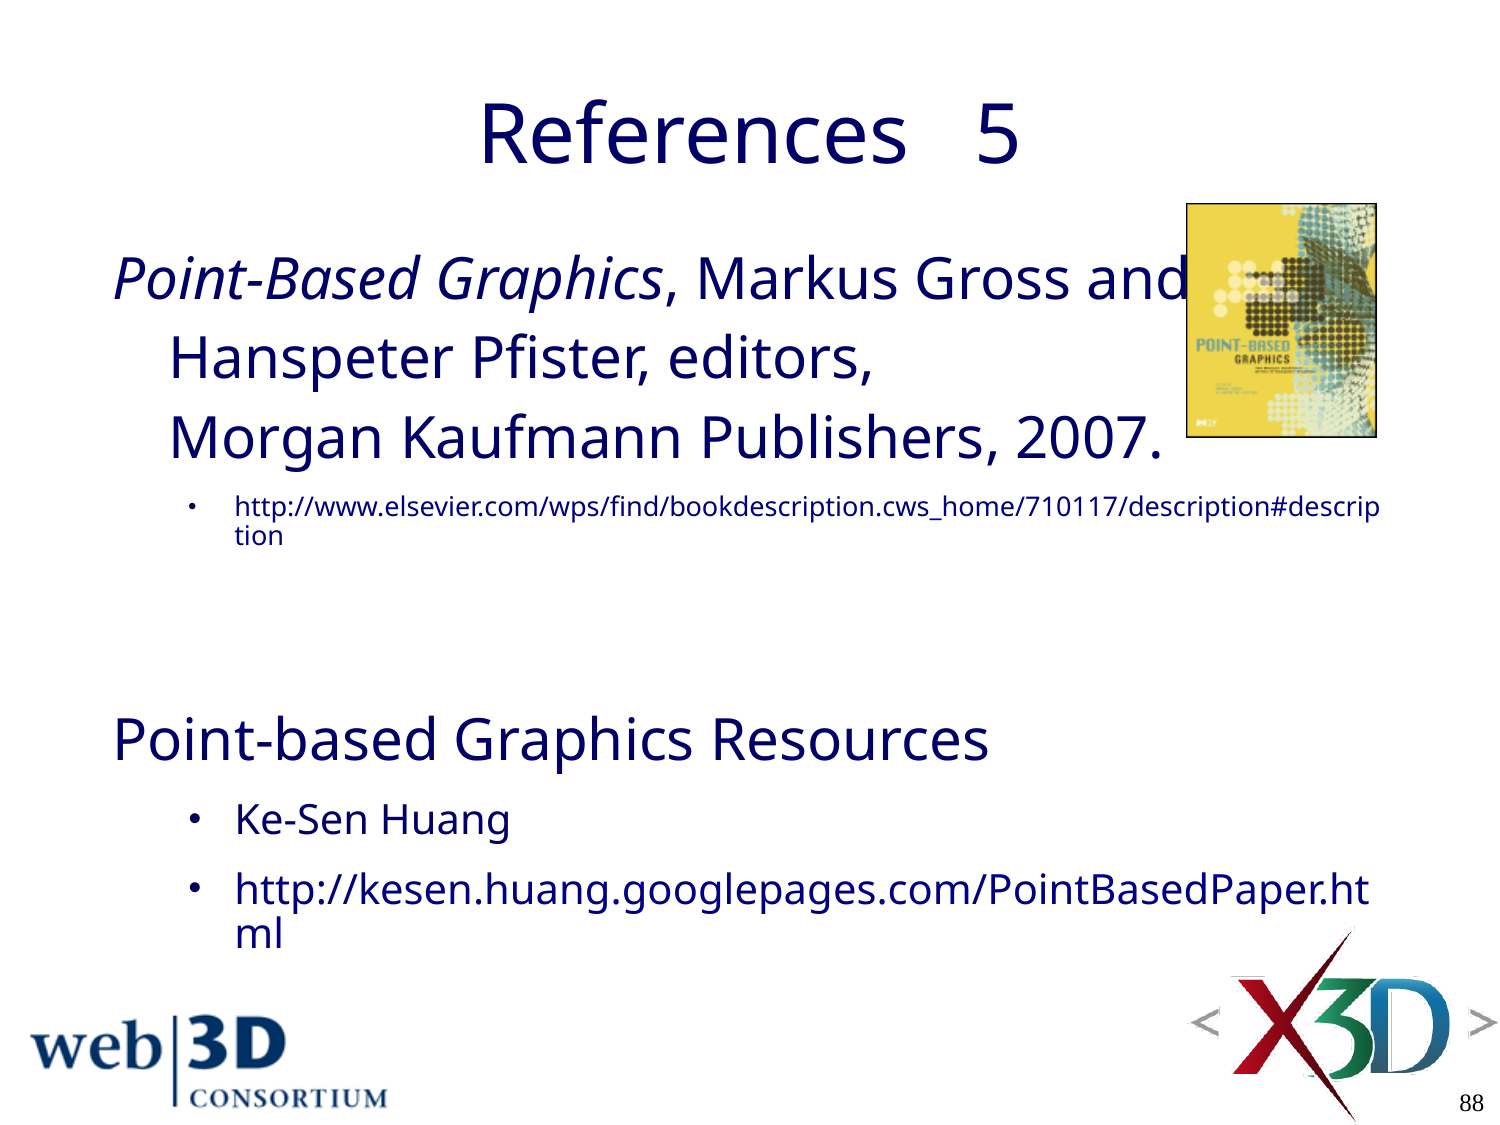

References 5
# Point-Based Graphics, Markus Gross and Hanspeter Pfister, editors, Morgan Kaufmann Publishers, 2007.
http://www.elsevier.com/wps/find/bookdescription.cws_home/710117/description#description
Point-based Graphics Resources
Ke-Sen Huang
http://kesen.huang.googlepages.com/PointBasedPaper.html